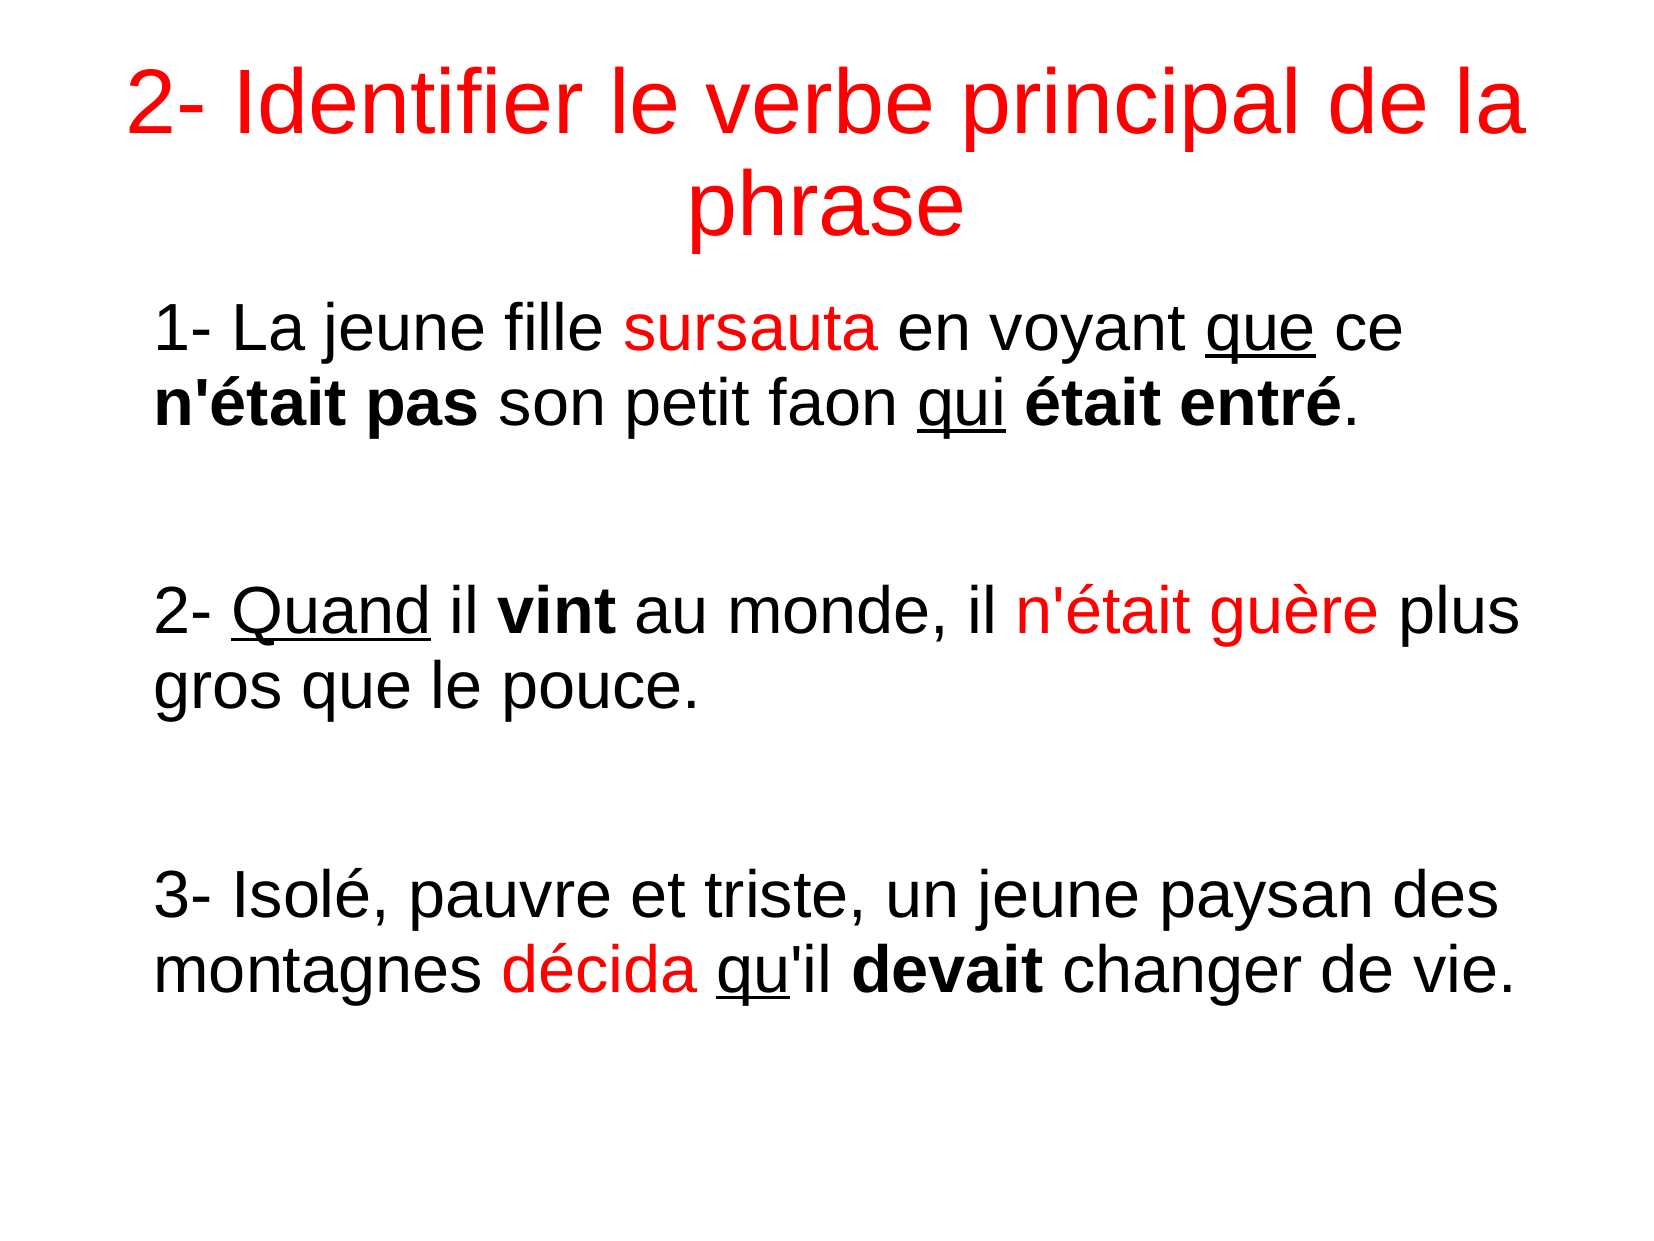

# 2- Identifier le verbe principal de la phrase
1- La jeune fille sursauta en voyant que ce n'était pas son petit faon qui était entré.
2- Quand il vint au monde, il n'était guère plus gros que le pouce.
3- Isolé, pauvre et triste, un jeune paysan des montagnes décida qu'il devait changer de vie.